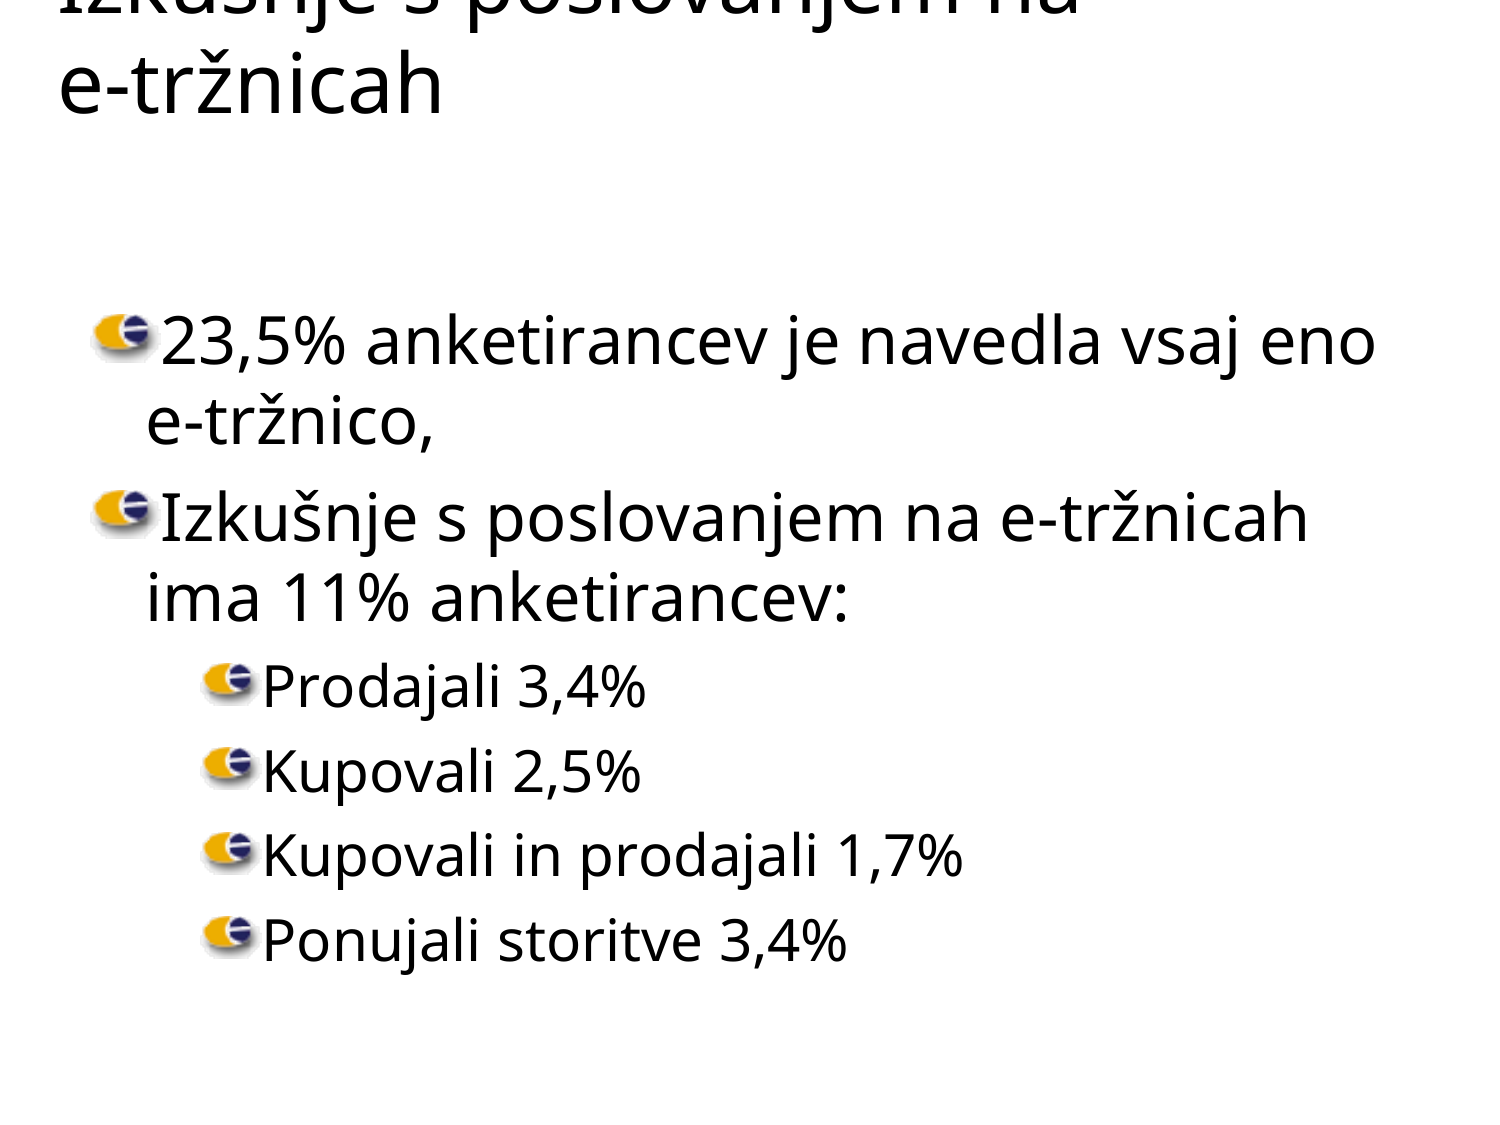

Izkušnje s poslovanjem na
e-tržnicah
# 23,5% anketirancev je navedla vsaj eno e-tržnico,
Izkušnje s poslovanjem na e-tržnicah ima 11% anketirancev:
Prodajali 3,4%
Kupovali 2,5%
Kupovali in prodajali 1,7%
Ponujali storitve 3,4%